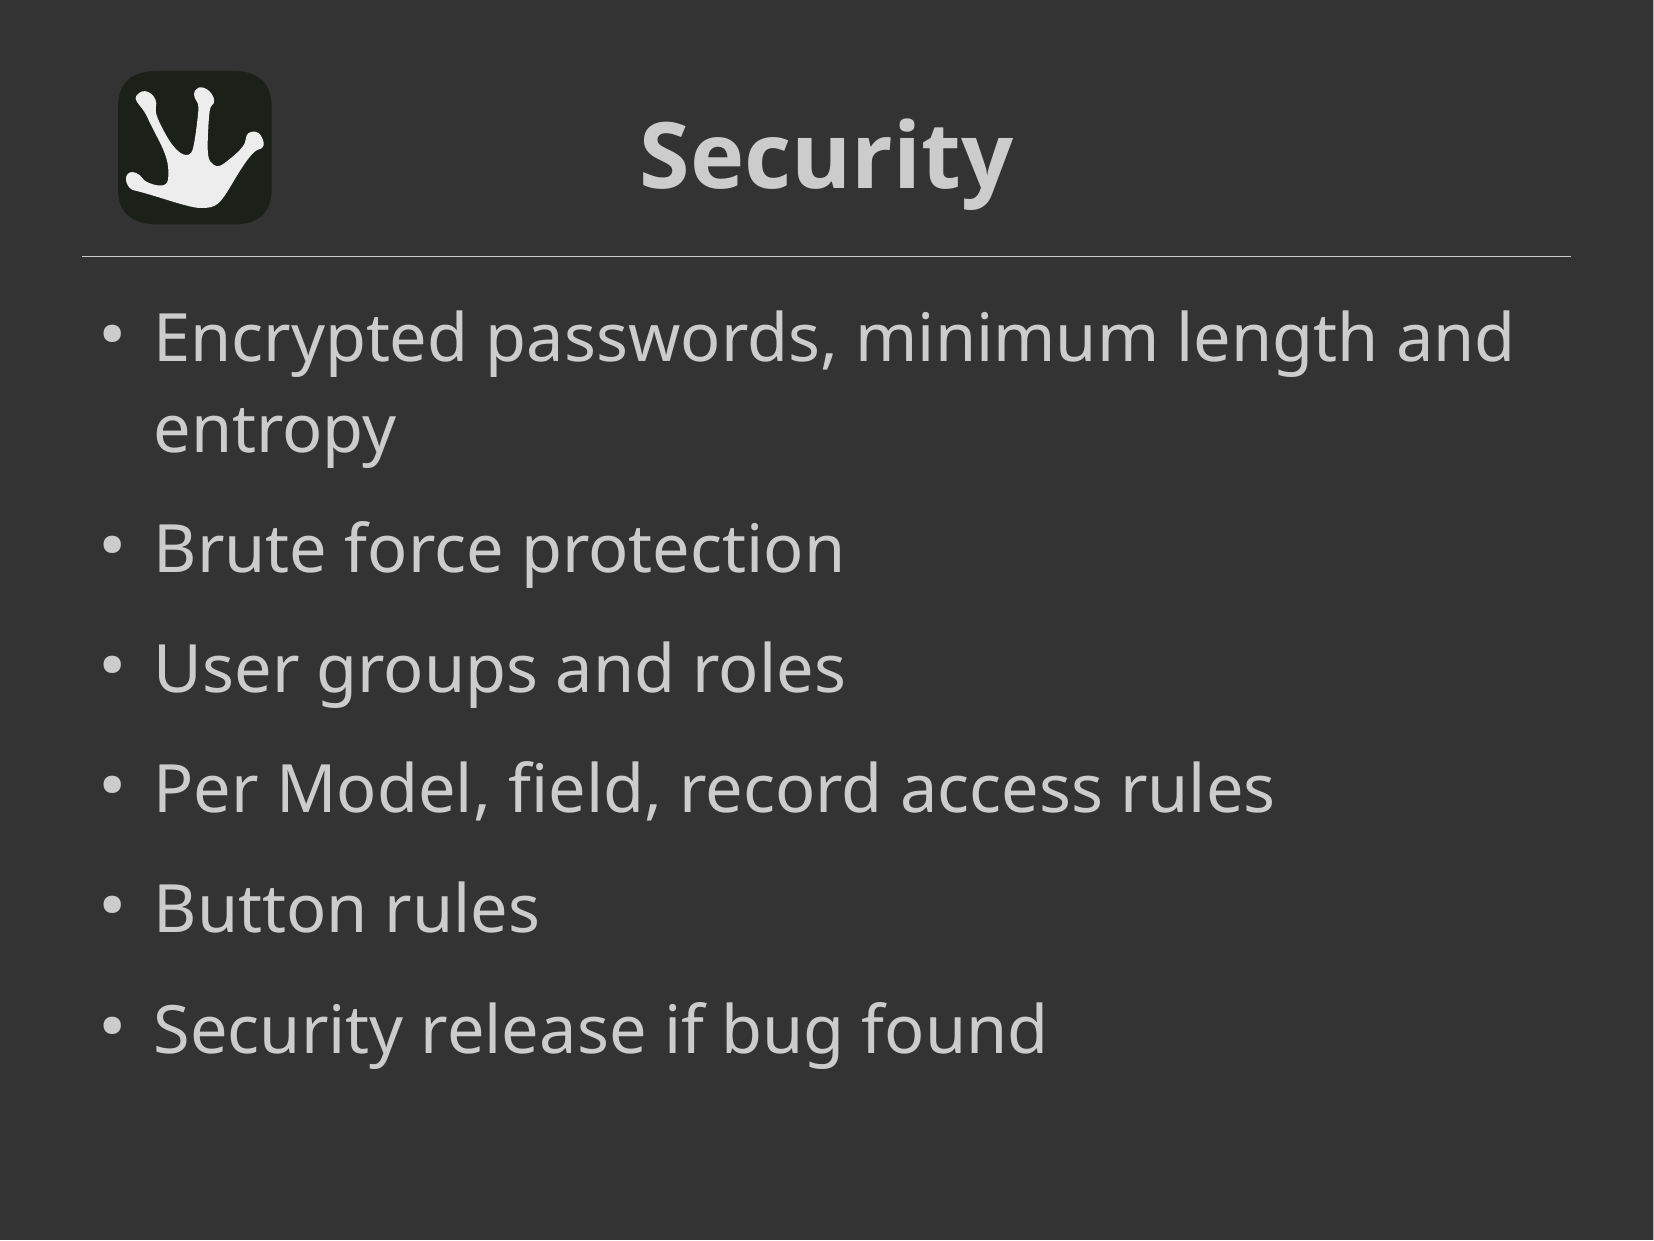

# Security
Encrypted passwords, minimum length and entropy
Brute force protection
User groups and roles
Per Model, field, record access rules
Button rules
Security release if bug found